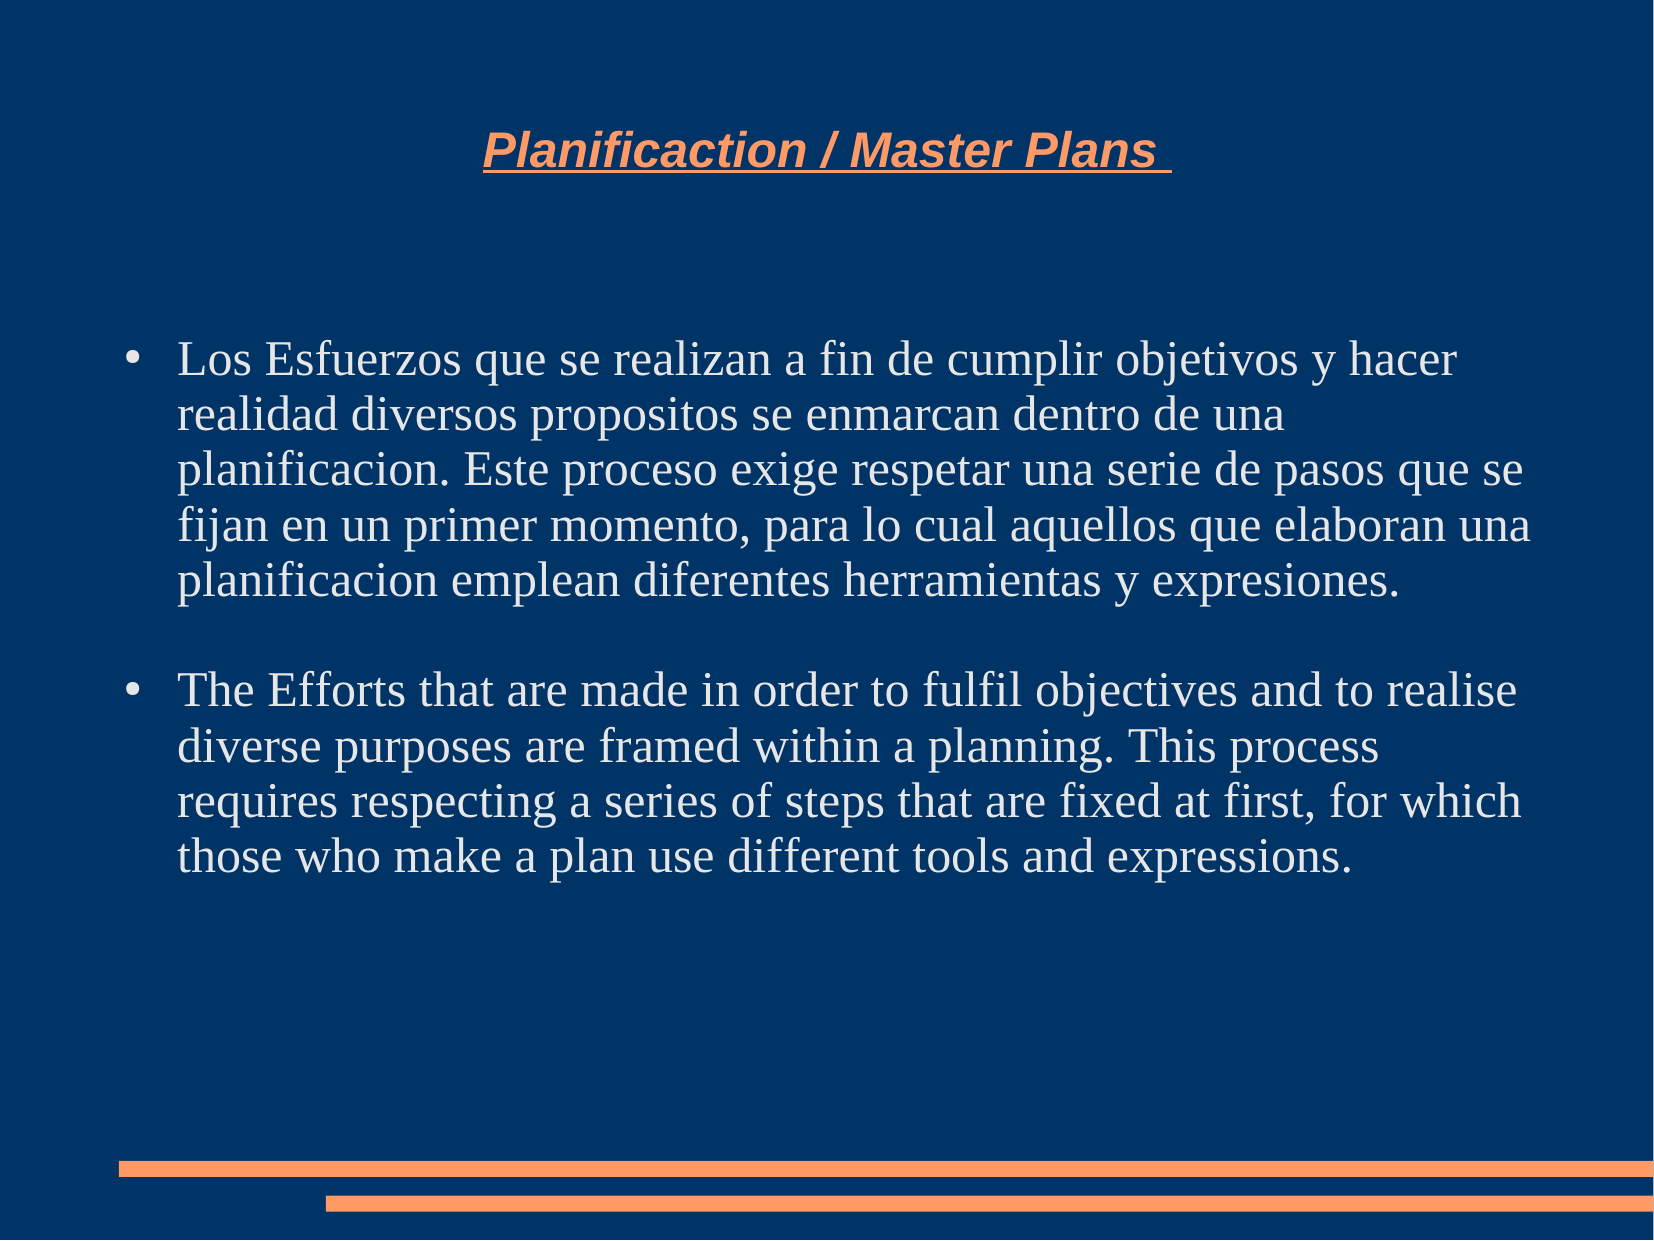

# Planificaction / Master Plans
Los Esfuerzos que se realizan a fin de cumplir objetivos y hacer realidad diversos propositos se enmarcan dentro de una planificacion. Este proceso exige respetar una serie de pasos que se fijan en un primer momento, para lo cual aquellos que elaboran una planificacion emplean diferentes herramientas y expresiones.
The Efforts that are made in order to fulfil objectives and to realise diverse purposes are framed within a planning. This process requires respecting a series of steps that are fixed at first, for which those who make a plan use different tools and expressions.